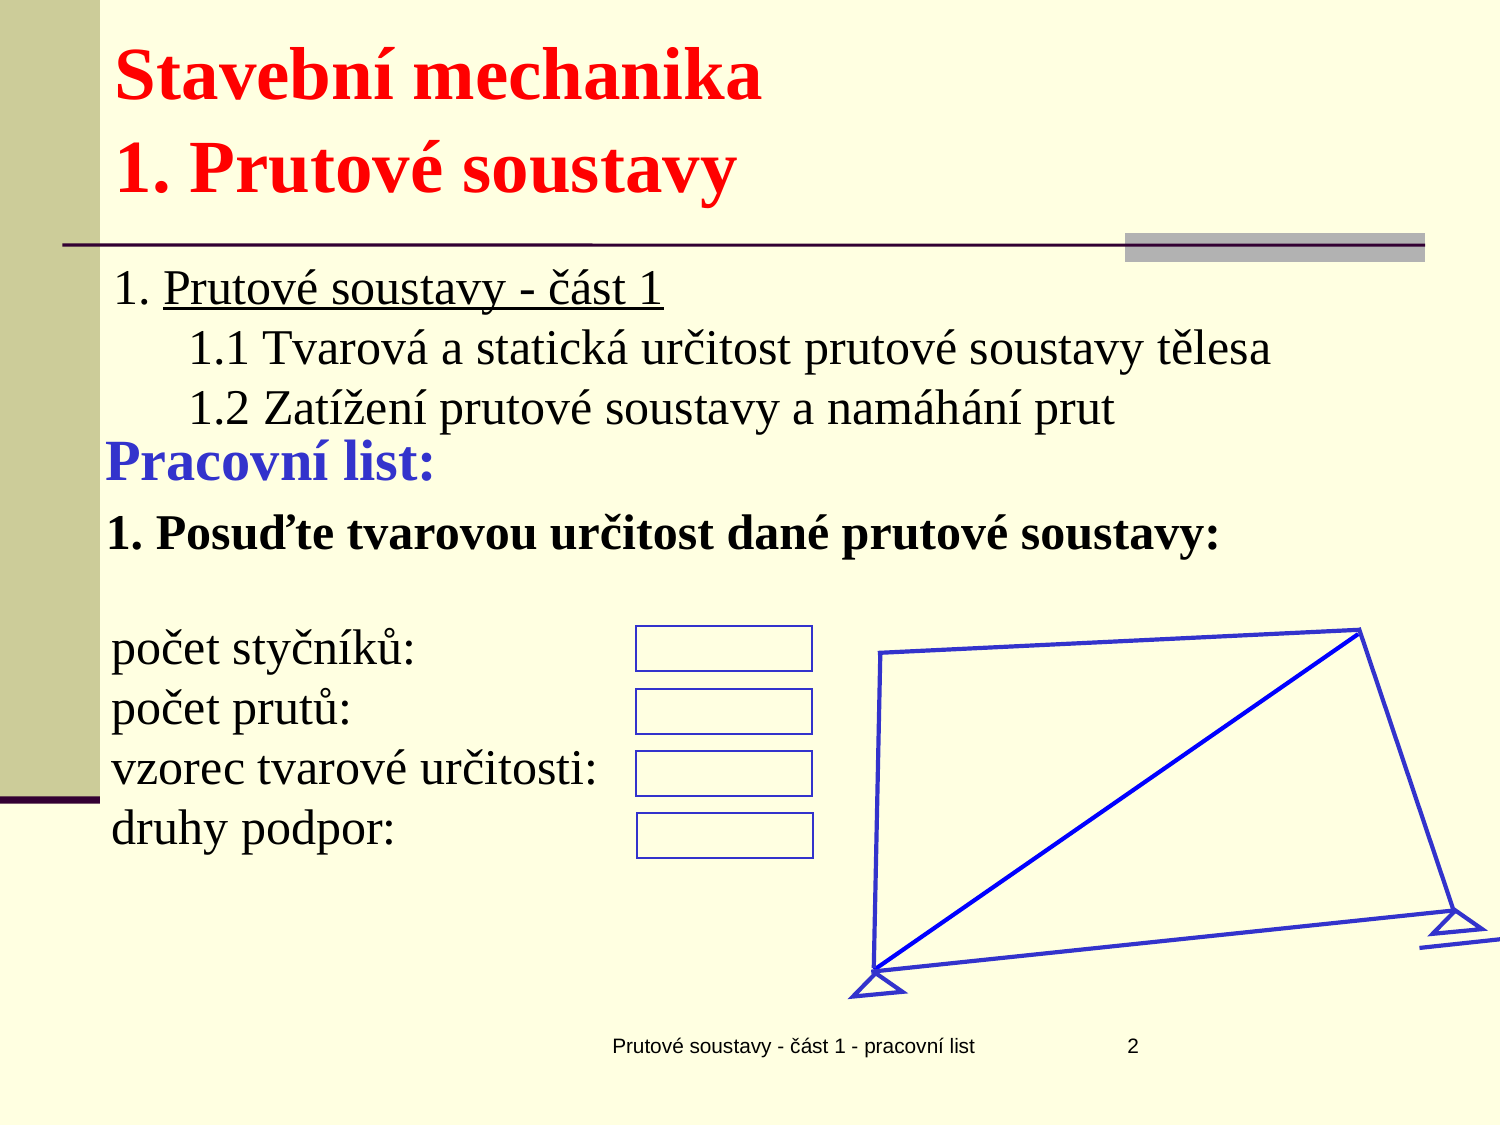

Stavební mechanika
1. Prutové soustavy
1. Prutové soustavy - část 1
	1.1 Tvarová a statická určitost prutové soustavy tělesa
	1.2 Zatížení prutové soustavy a namáhání prut
Pracovní list:
1. Posuďte tvarovou určitost dané prutové soustavy:
počet styčníků:
počet prutů:
vzorec tvarové určitosti:
druhy podpor:
Prutové soustavy - část 1 - pracovní list